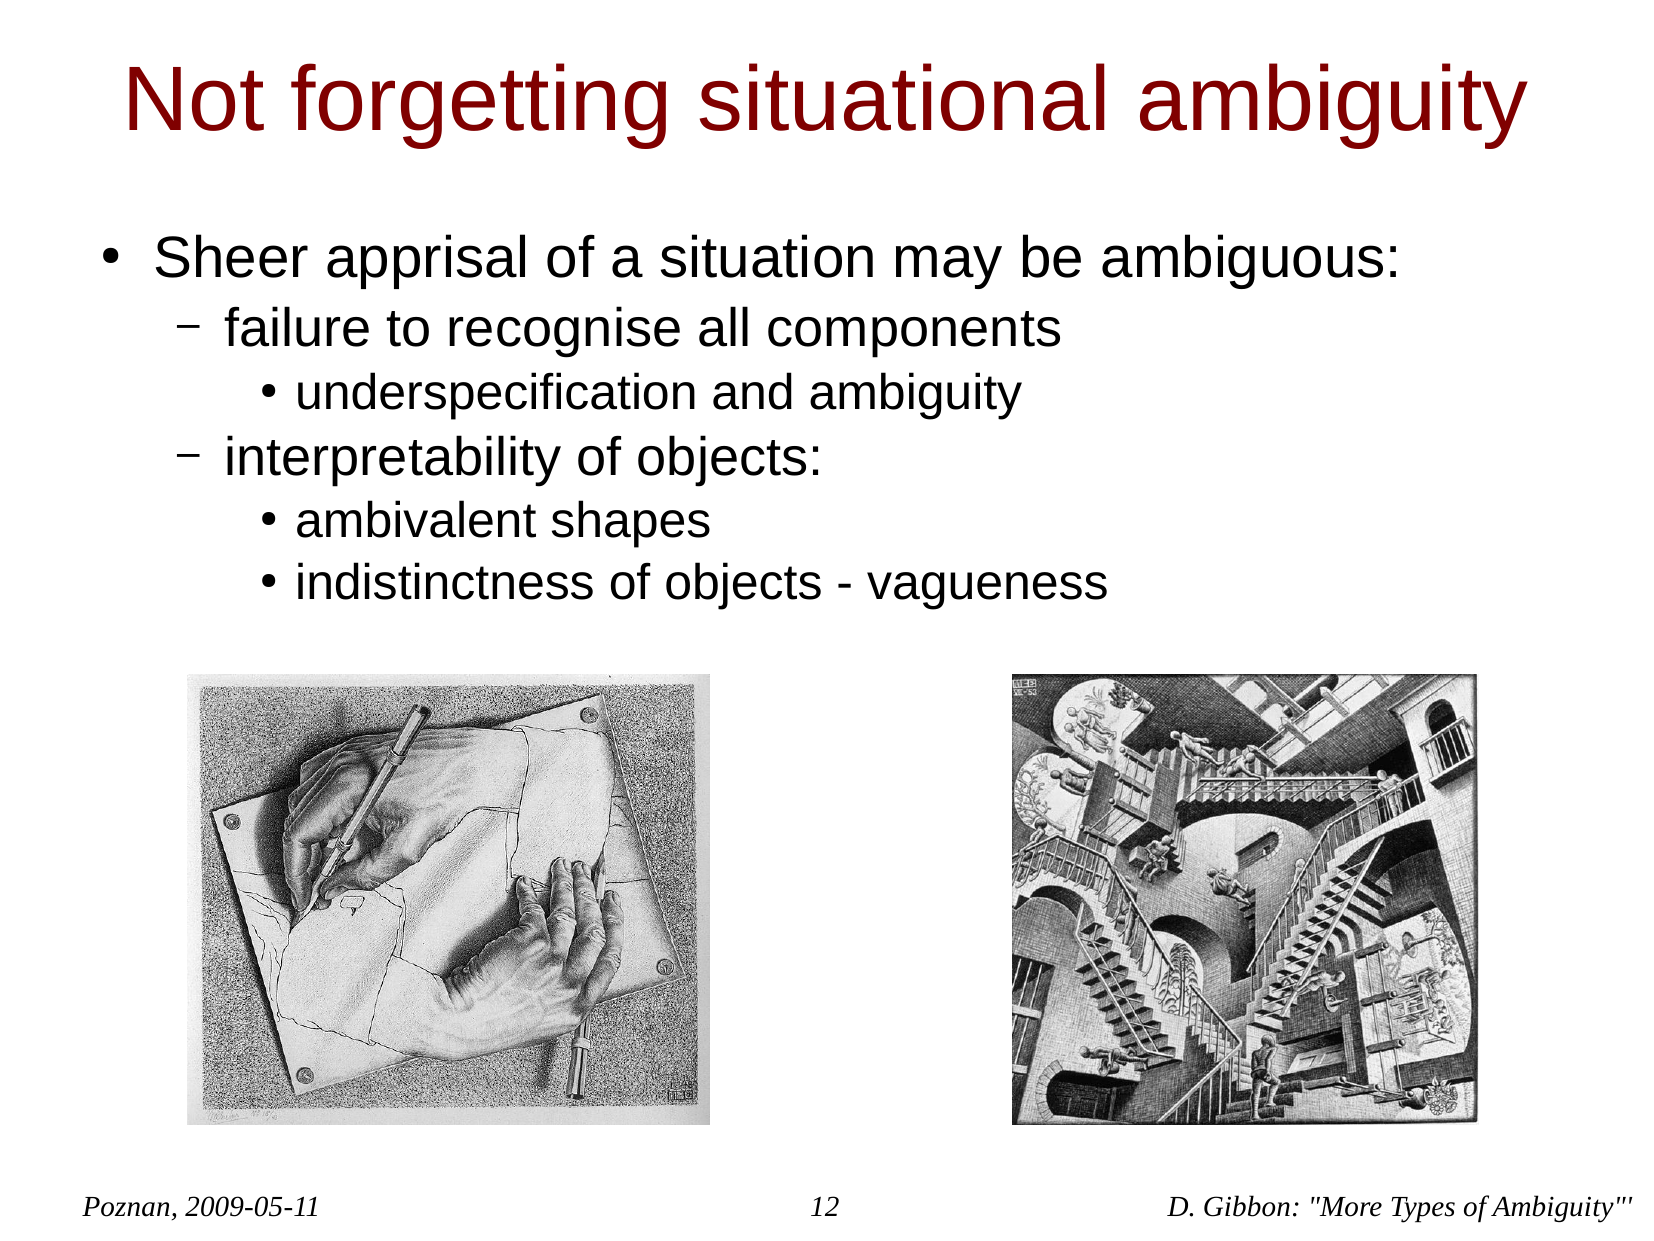

# Not forgetting situational ambiguity
Sheer apprisal of a situation may be ambiguous:
failure to recognise all components
underspecification and ambiguity
interpretability of objects:
ambivalent shapes
indistinctness of objects - vagueness
Poznan, 2009-05-11
12
D. Gibbon: "More Types of Ambiguity"'